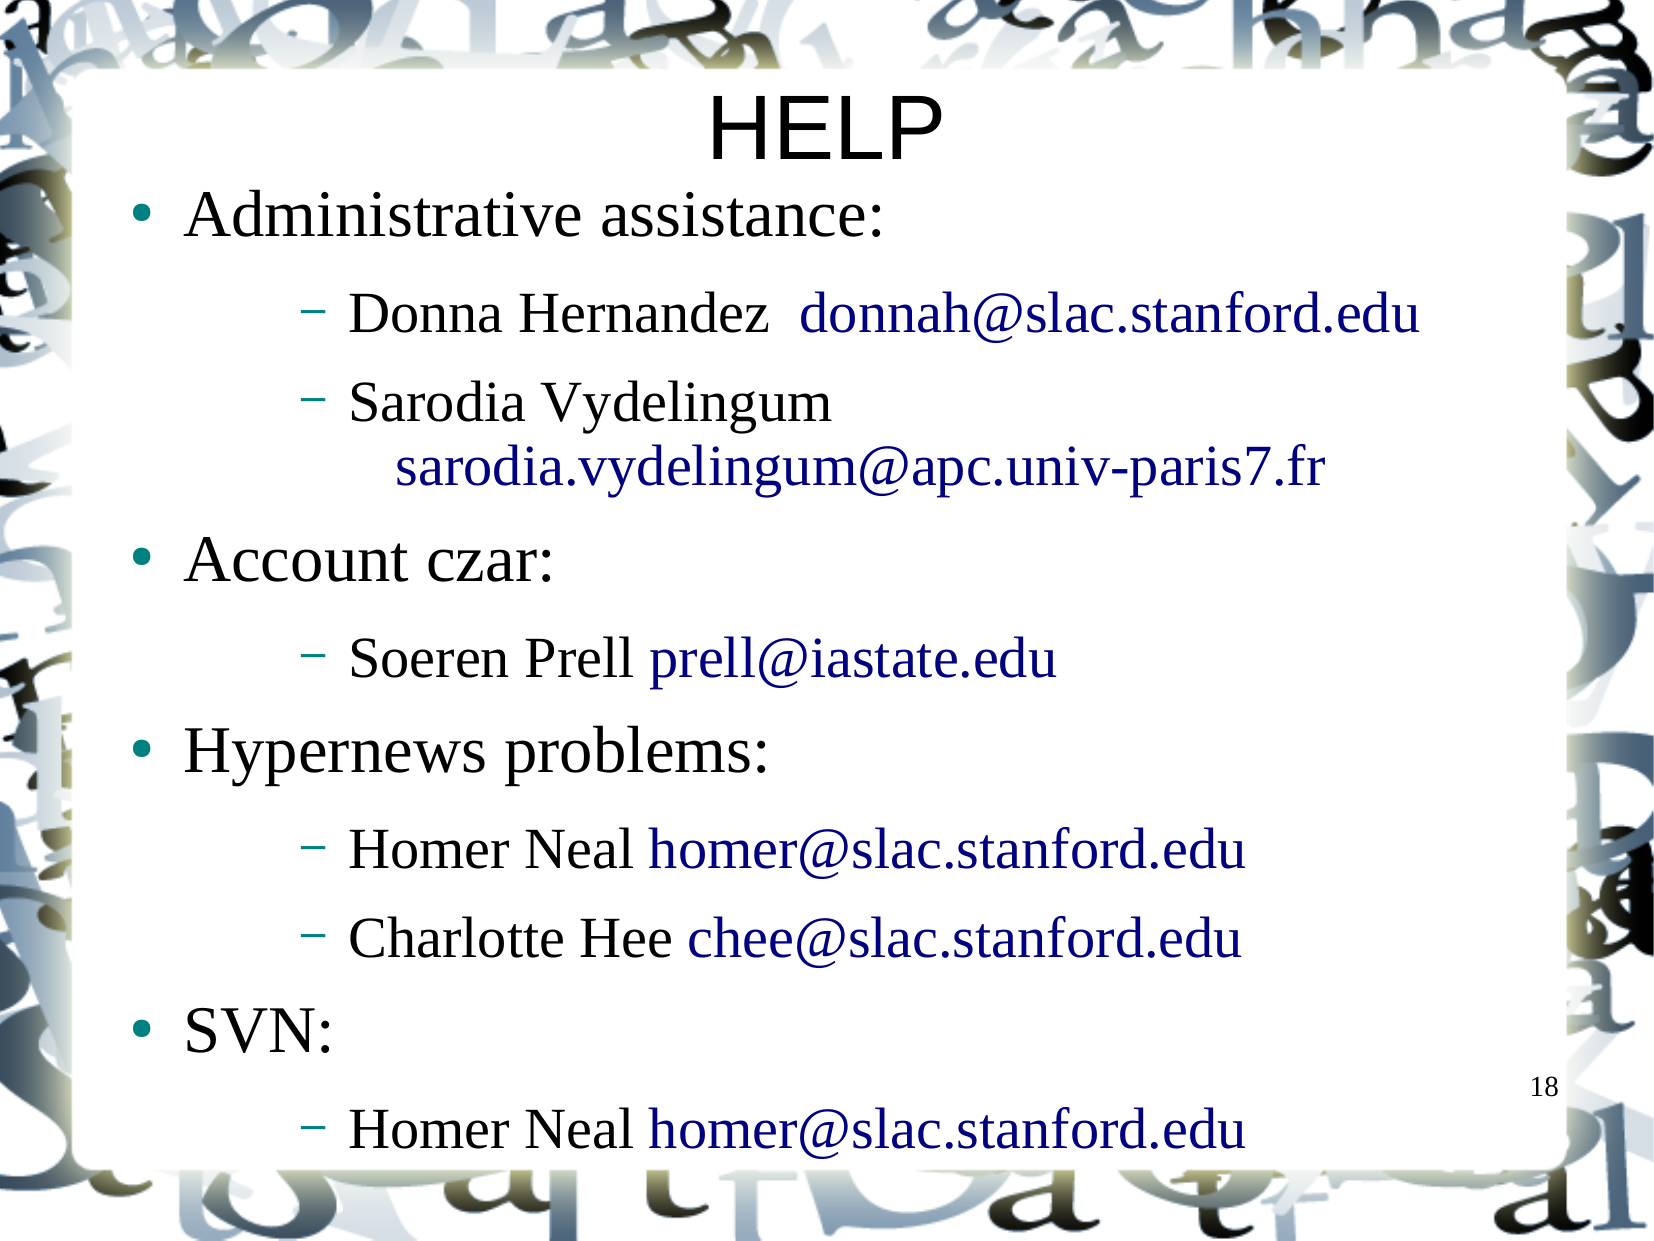

# HELP
Administrative assistance:
Donna Hernandez donnah@slac.stanford.edu
Sarodia Vydelingum sarodia.vydelingum@apc.univ-paris7.fr
Account czar:
Soeren Prell prell@iastate.edu
Hypernews problems:
Homer Neal homer@slac.stanford.edu
Charlotte Hee chee@slac.stanford.edu
SVN:
Homer Neal homer@slac.stanford.edu
18